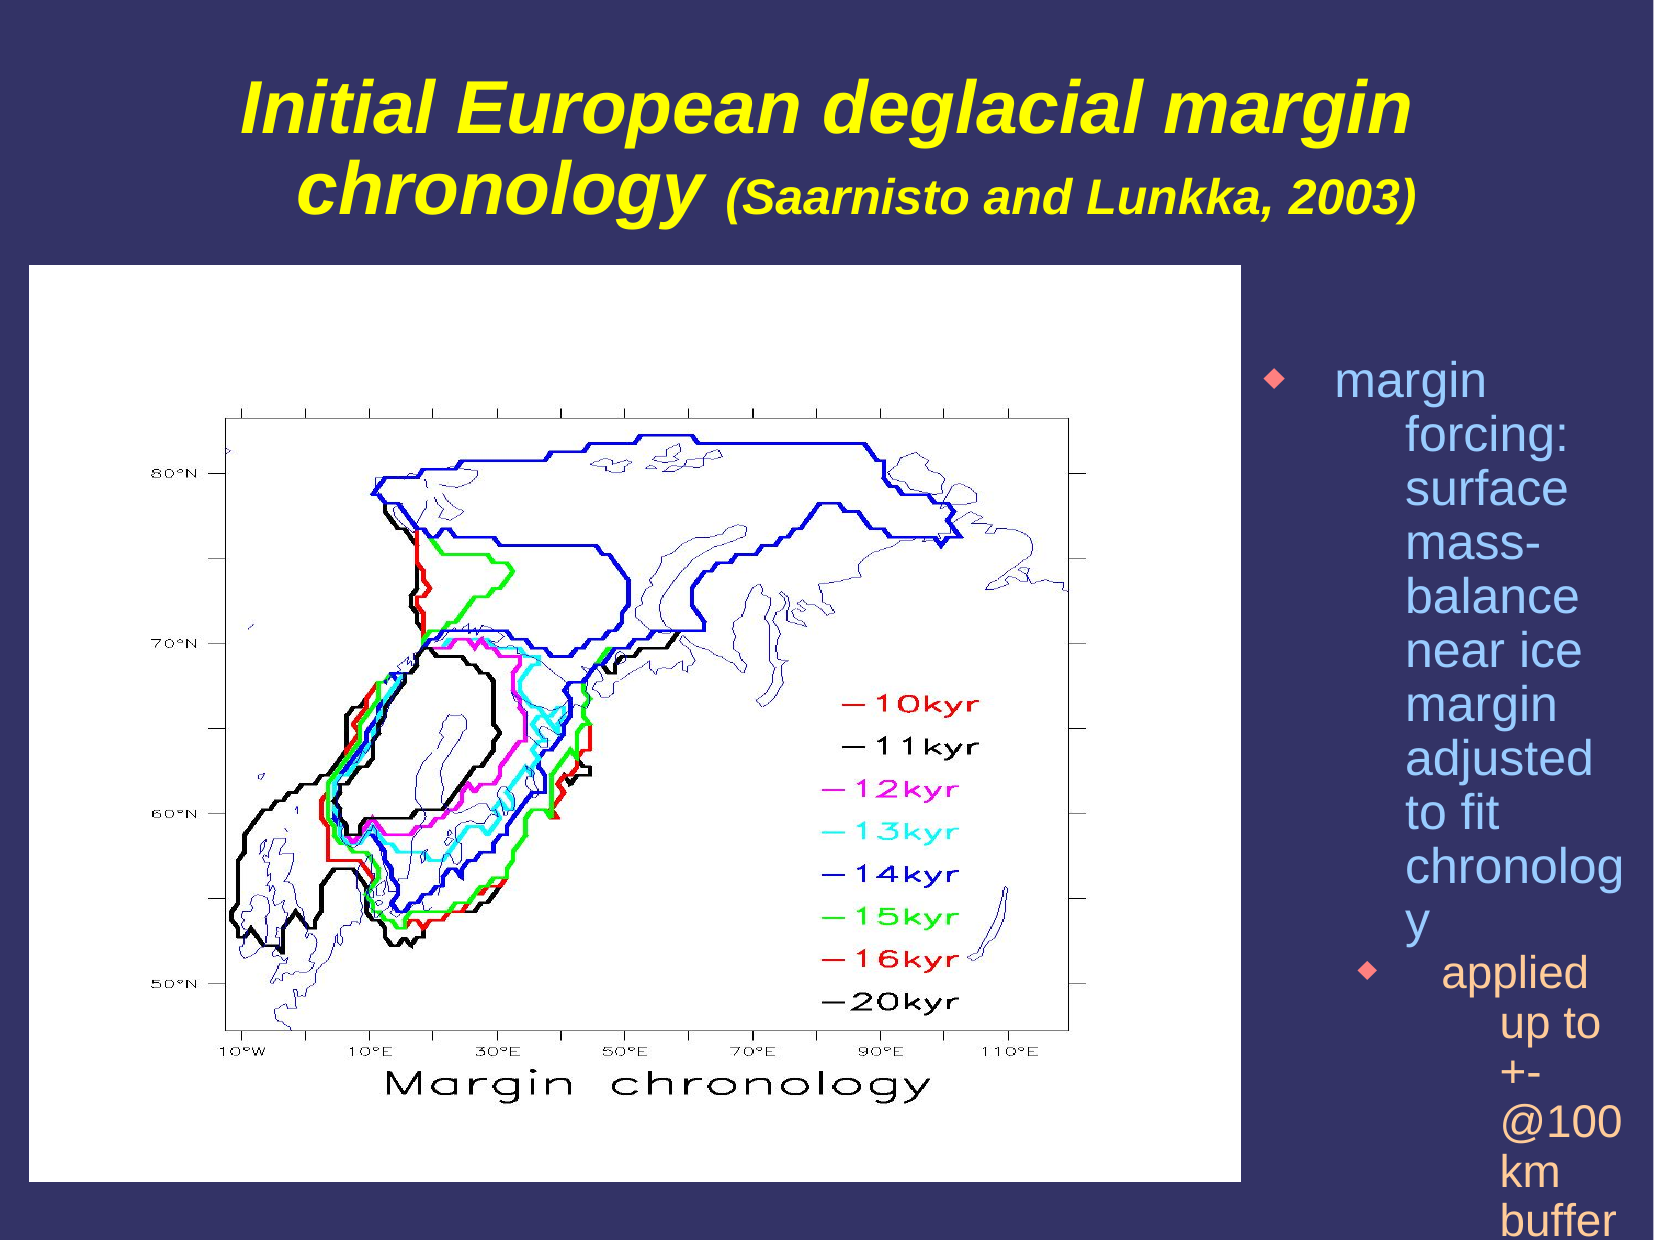

# Initial European deglacial margin chronology (Saarnisto and Lunkka, 2003)
margin forcing: surface mass-balance near ice margin adjusted to fit chronology
 applied up to +- @100 km buffer zone